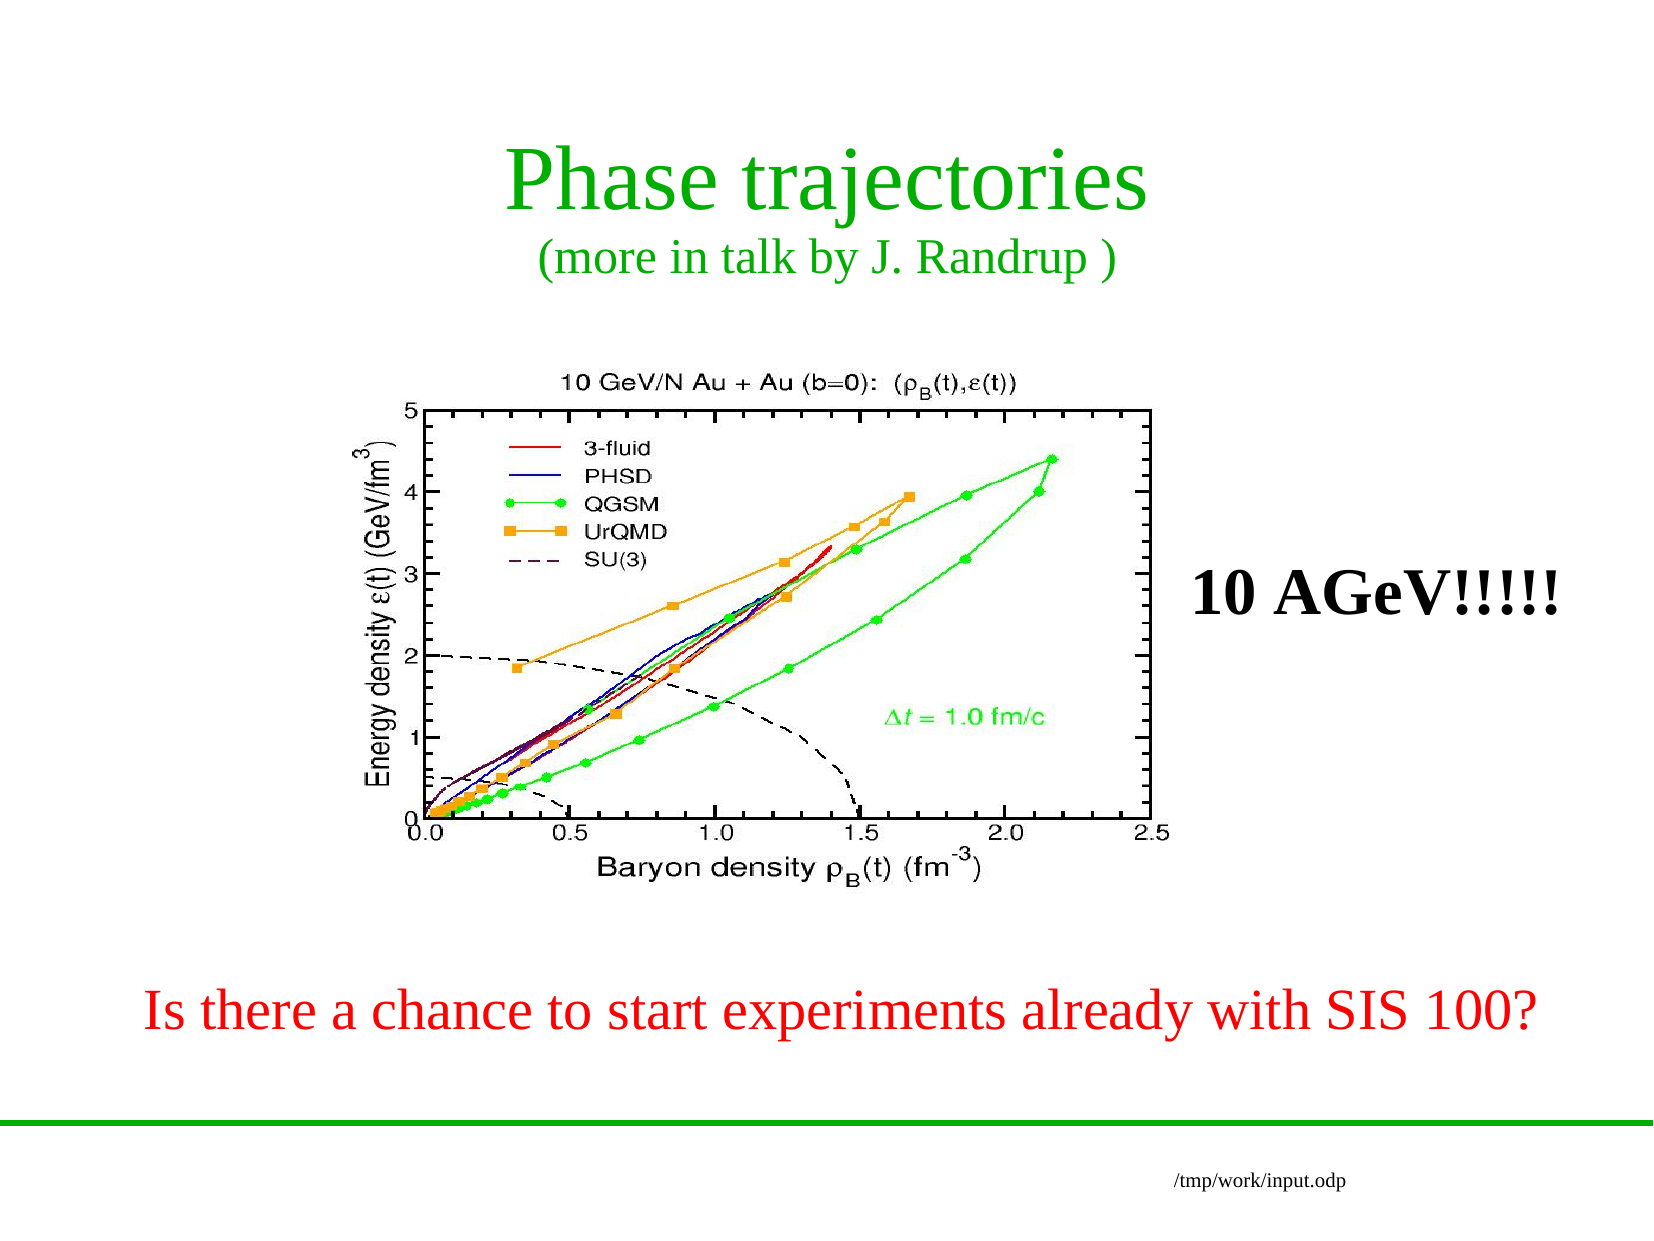

# Phase trajectories (more in talk by J. Randrup )
10 AGeV!!!!!
Is there a chance to start experiments already with SIS 100?